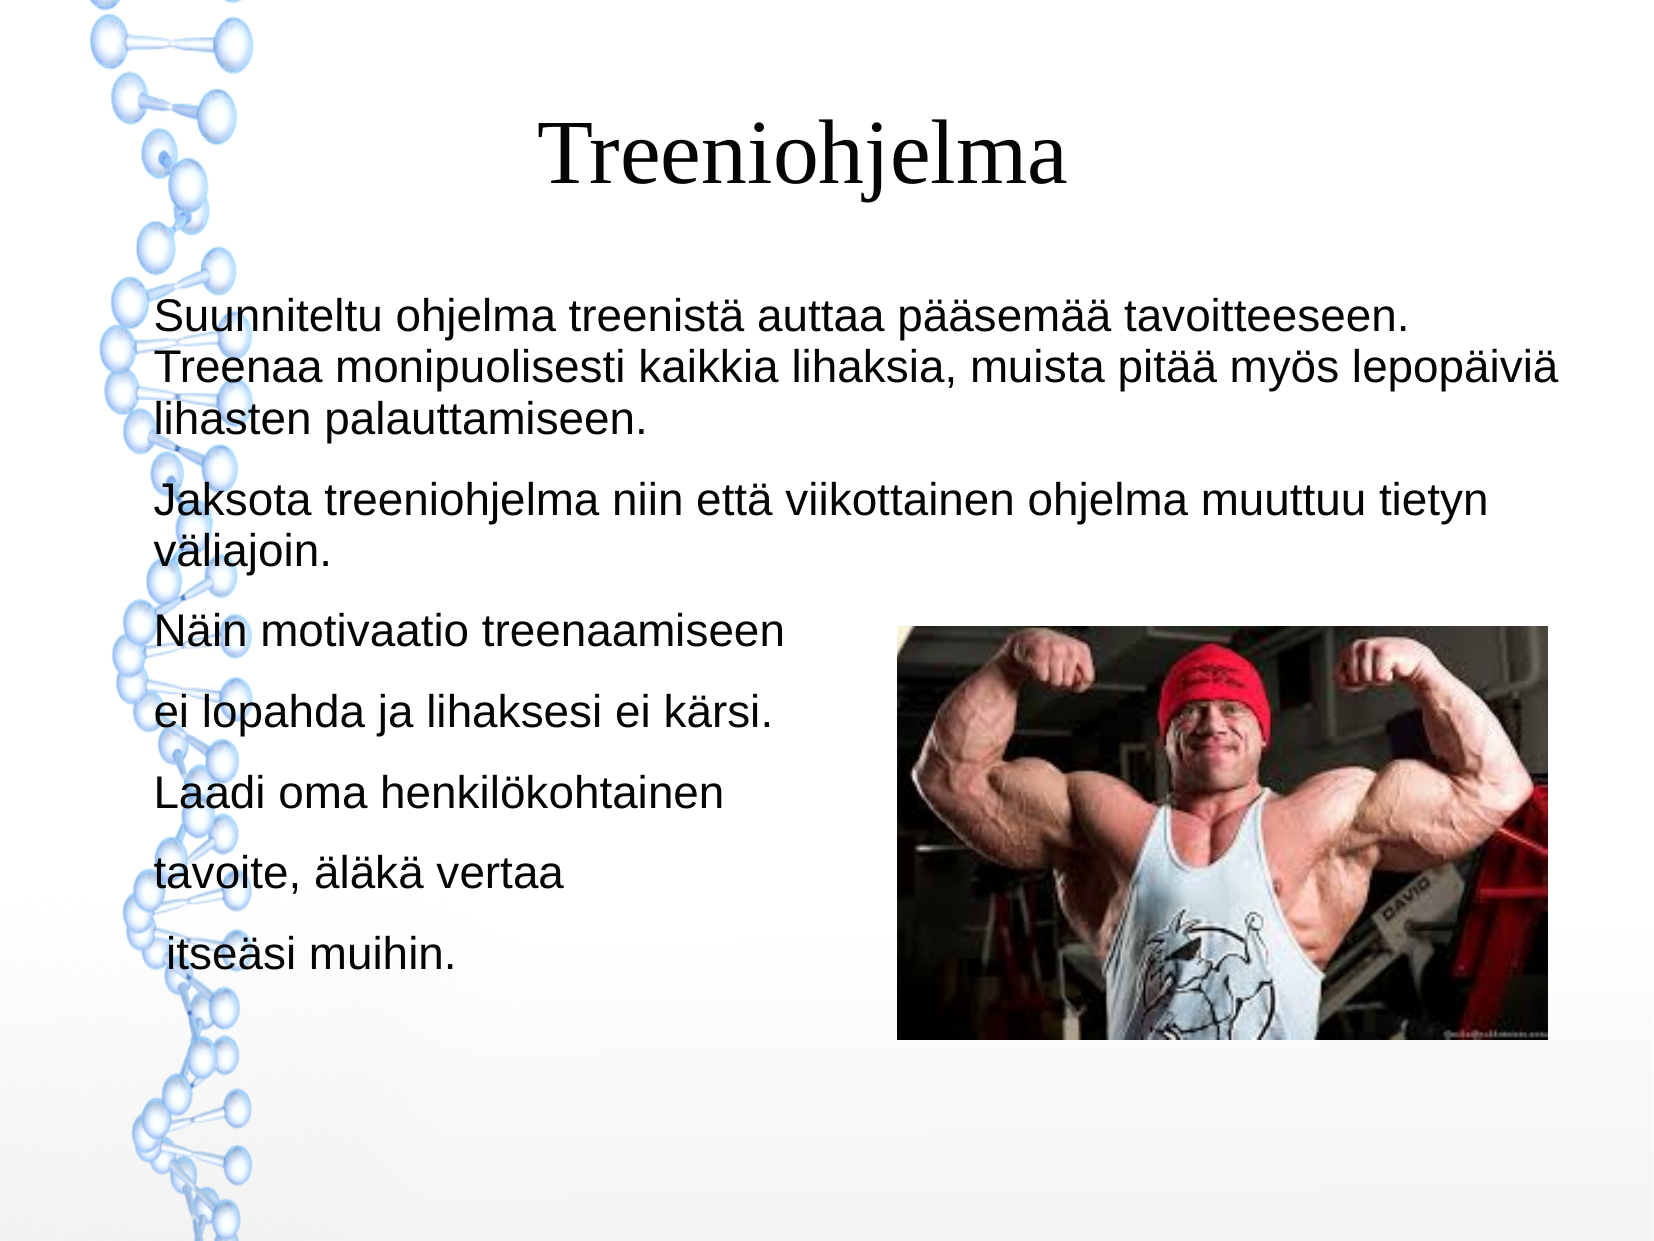

# Treeniohjelma
Suunniteltu ohjelma treenistä auttaa pääsemää tavoitteeseen. Treenaa monipuolisesti kaikkia lihaksia, muista pitää myös lepopäiviä lihasten palauttamiseen.
Jaksota treeniohjelma niin että viikottainen ohjelma muuttuu tietyn väliajoin.
Näin motivaatio treenaamiseen
ei lopahda ja lihaksesi ei kärsi.
Laadi oma henkilökohtainen
tavoite, äläkä vertaa
 itseäsi muihin.